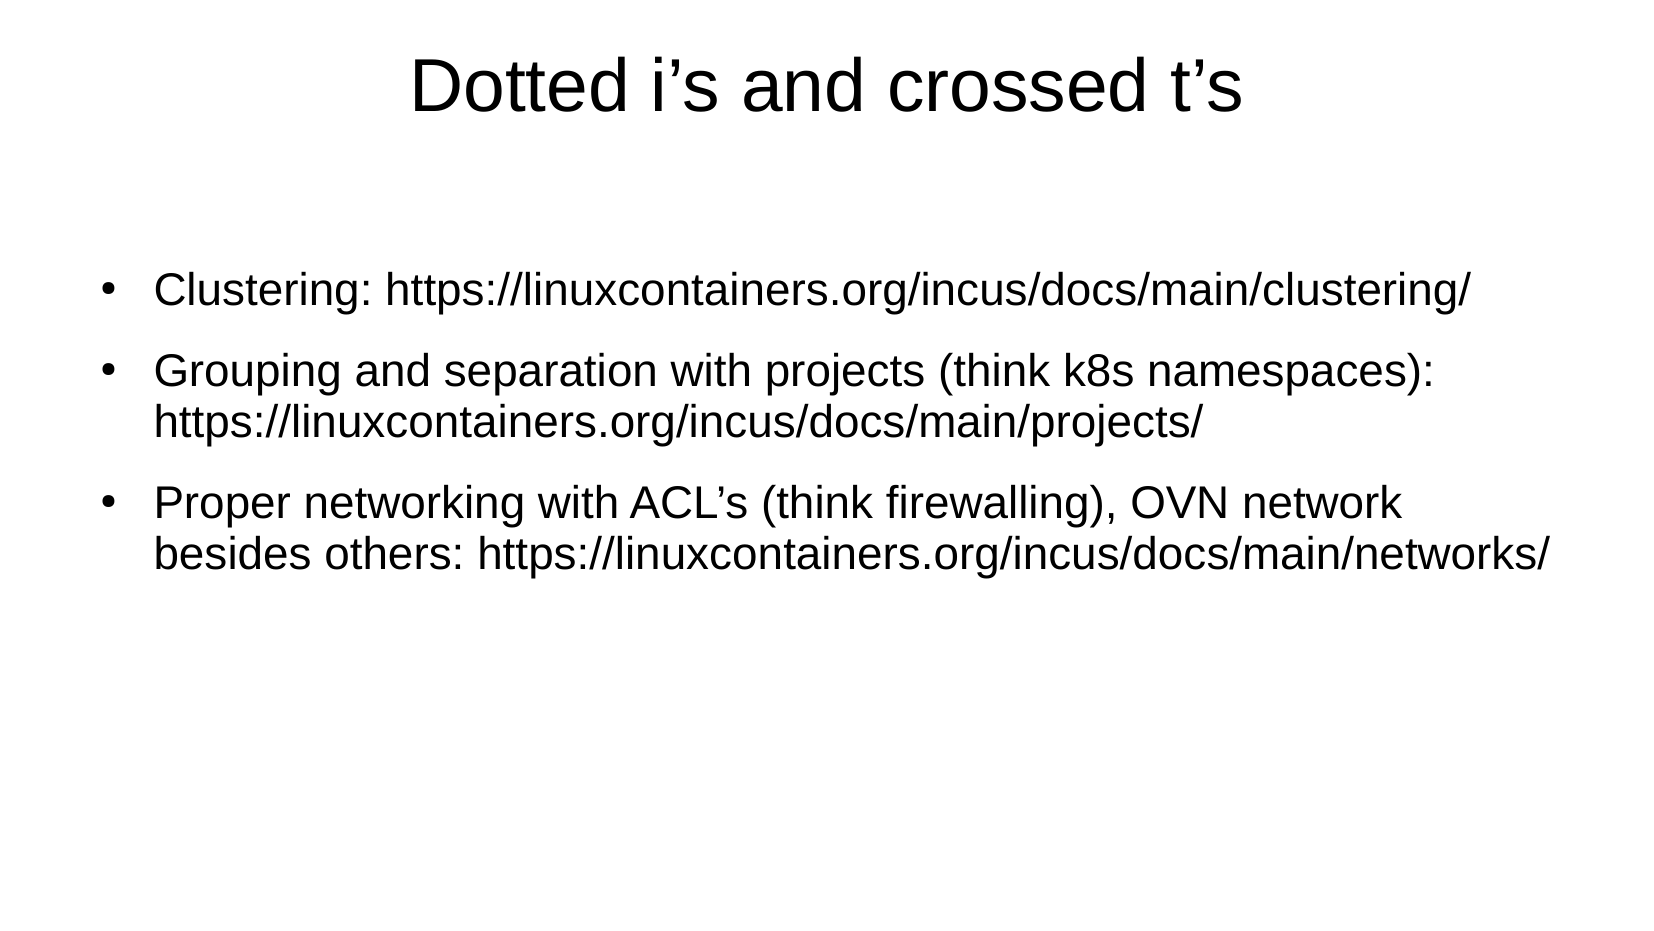

# Dotted i’s and crossed t’s
Clustering: https://linuxcontainers.org/incus/docs/main/clustering/​
Grouping and separation with projects (think k8s namespaces): https://linuxcontainers.org/incus/docs/main/projects/
Proper networking with ACL’s (think firewalling), OVN network besides others: https://linuxcontainers.org/incus/docs/main/networks/